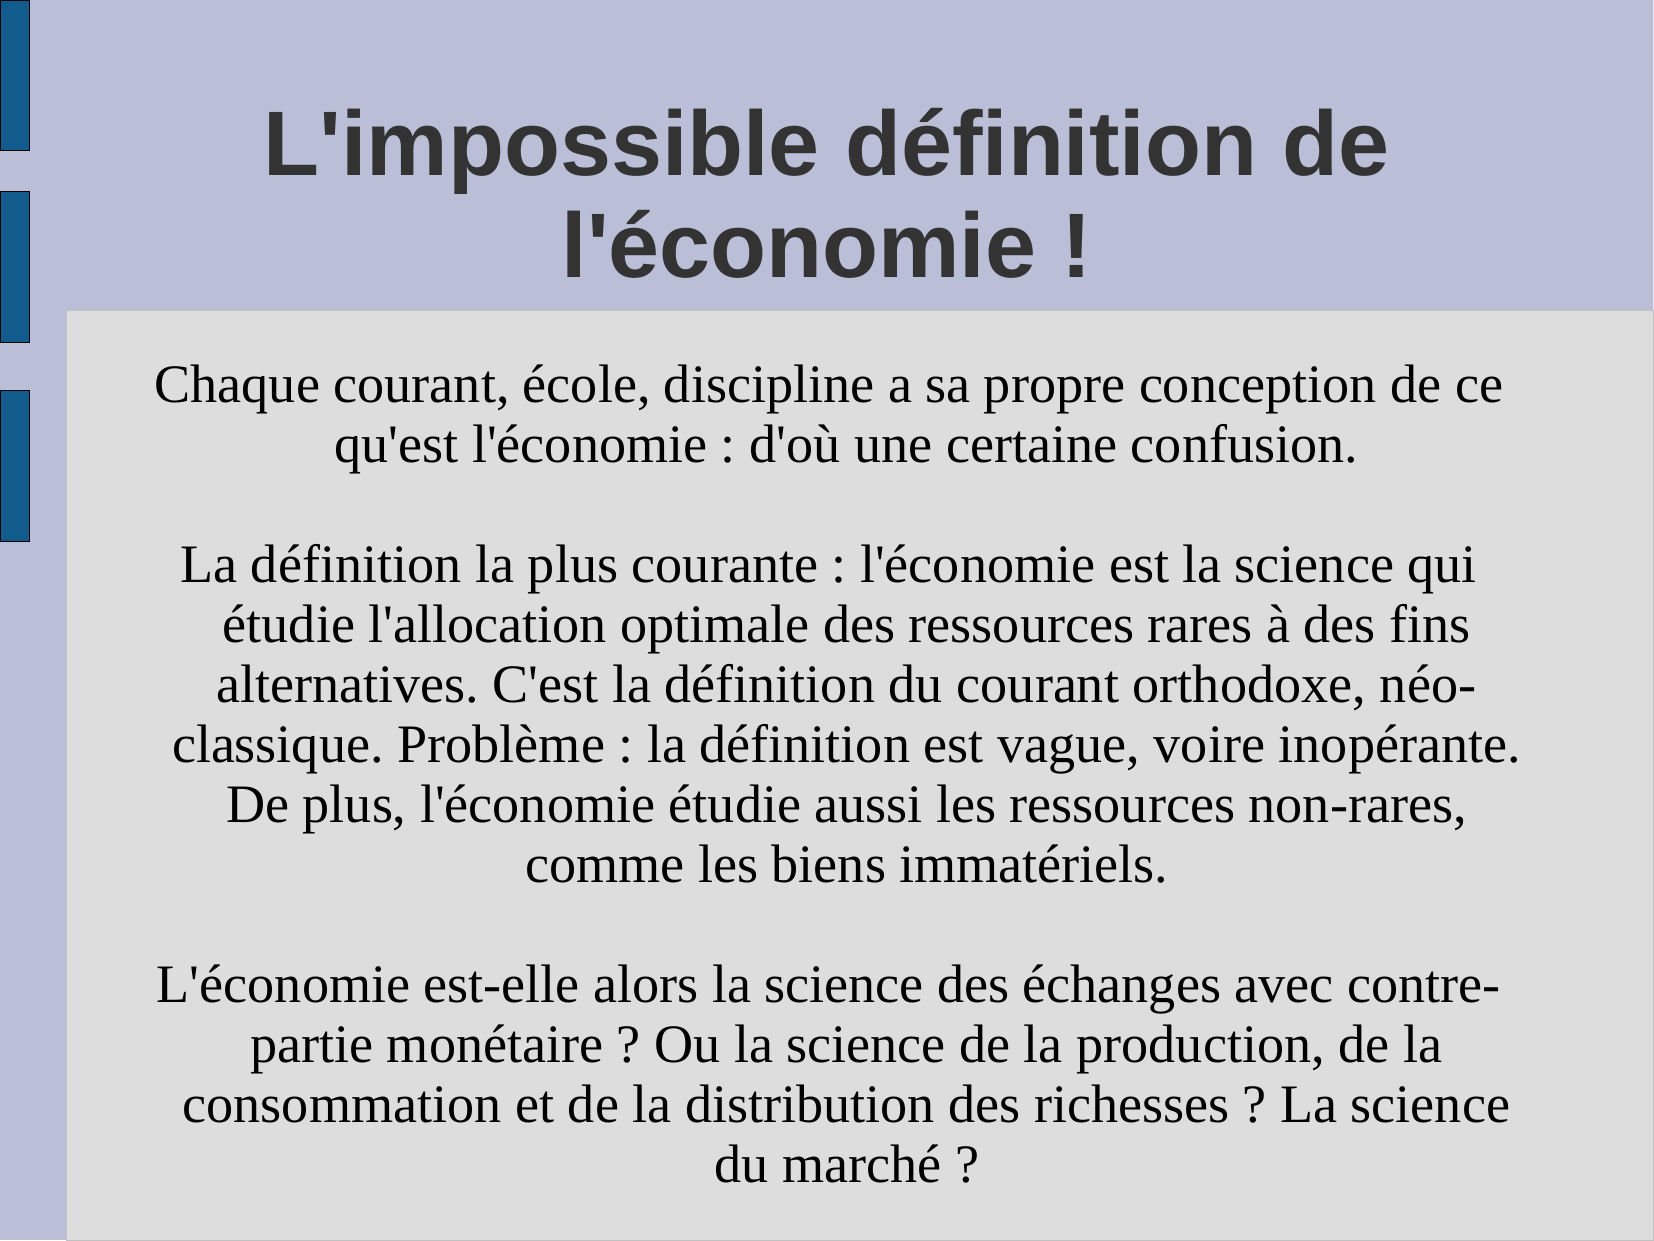

# L'impossible définition de l'économie !
Chaque courant, école, discipline a sa propre conception de ce qu'est l'économie : d'où une certaine confusion.
La définition la plus courante : l'économie est la science qui étudie l'allocation optimale des ressources rares à des fins alternatives. C'est la définition du courant orthodoxe, néo-classique. Problème : la définition est vague, voire inopérante. De plus, l'économie étudie aussi les ressources non-rares, comme les biens immatériels.
L'économie est-elle alors la science des échanges avec contre-partie monétaire ? Ou la science de la production, de la consommation et de la distribution des richesses ? La science du marché ?